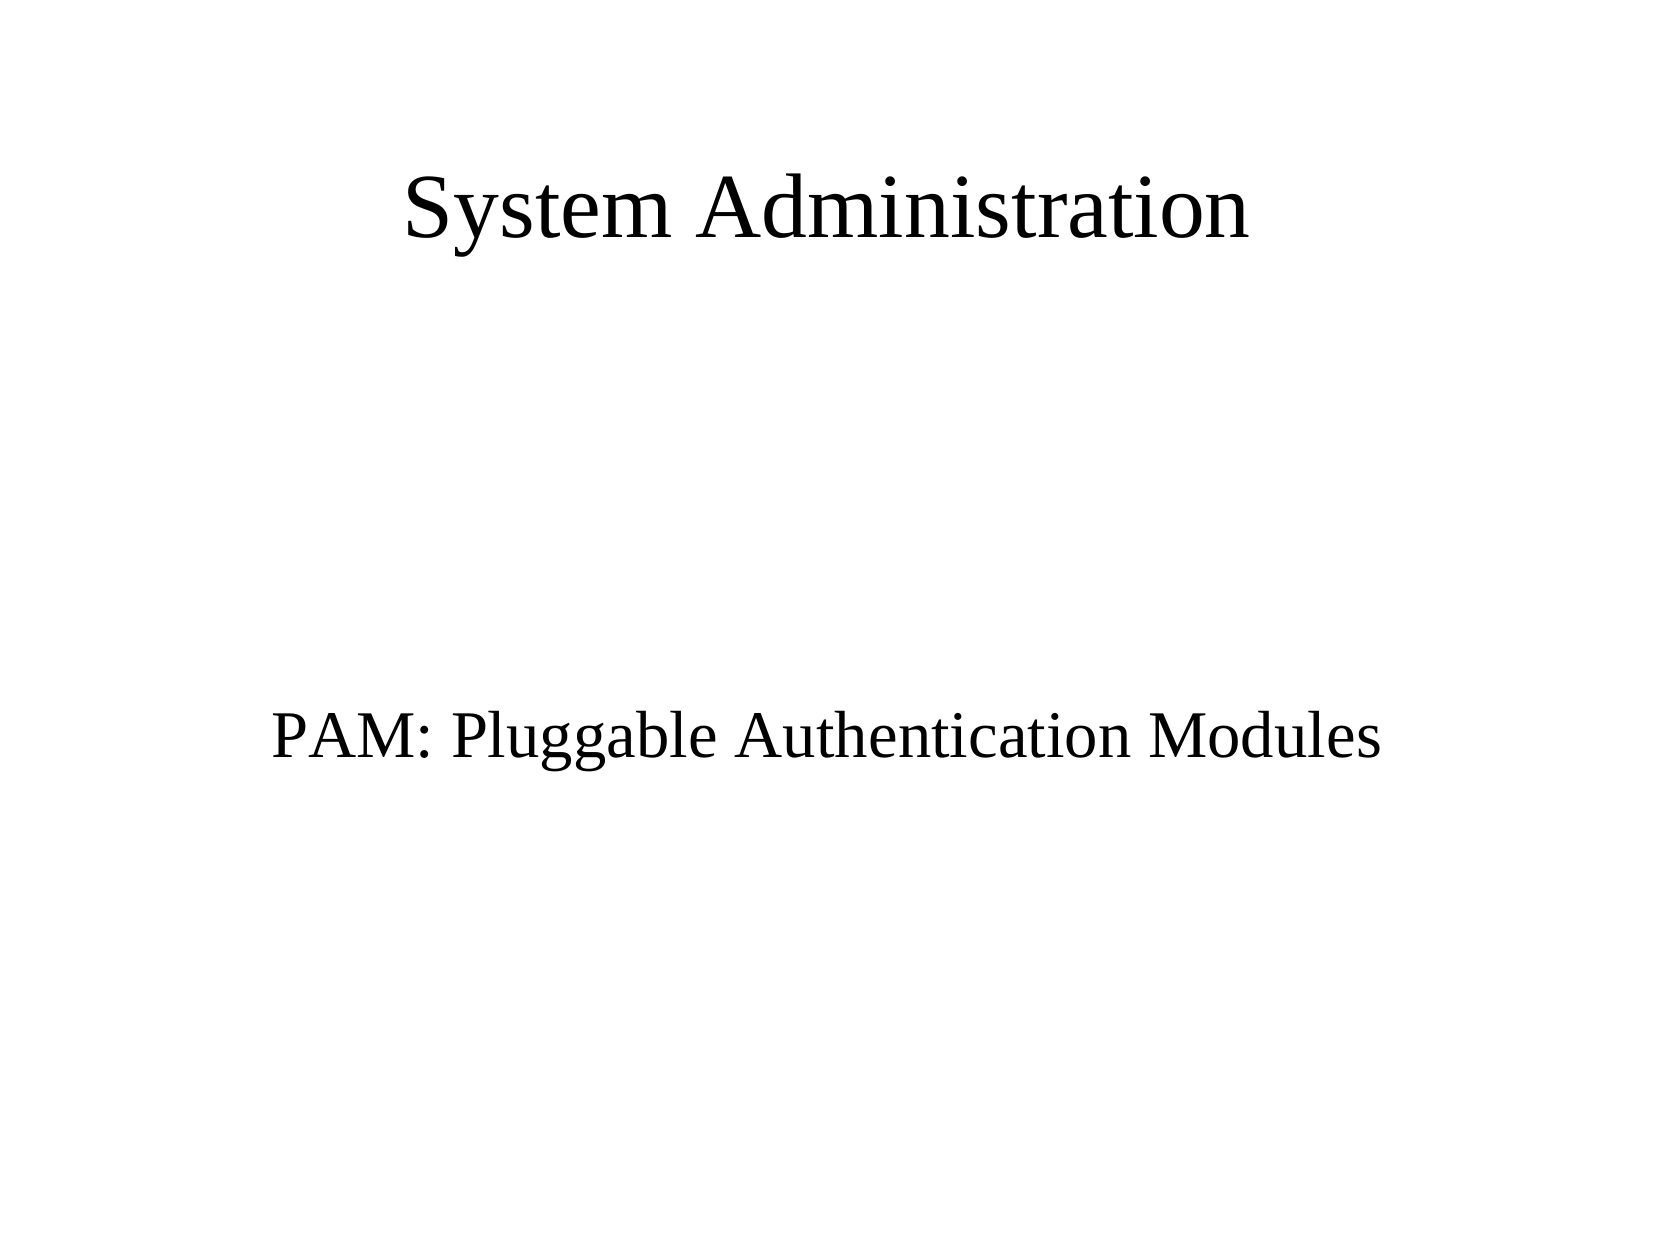

# System Administration
PAM: Pluggable Authentication Modules